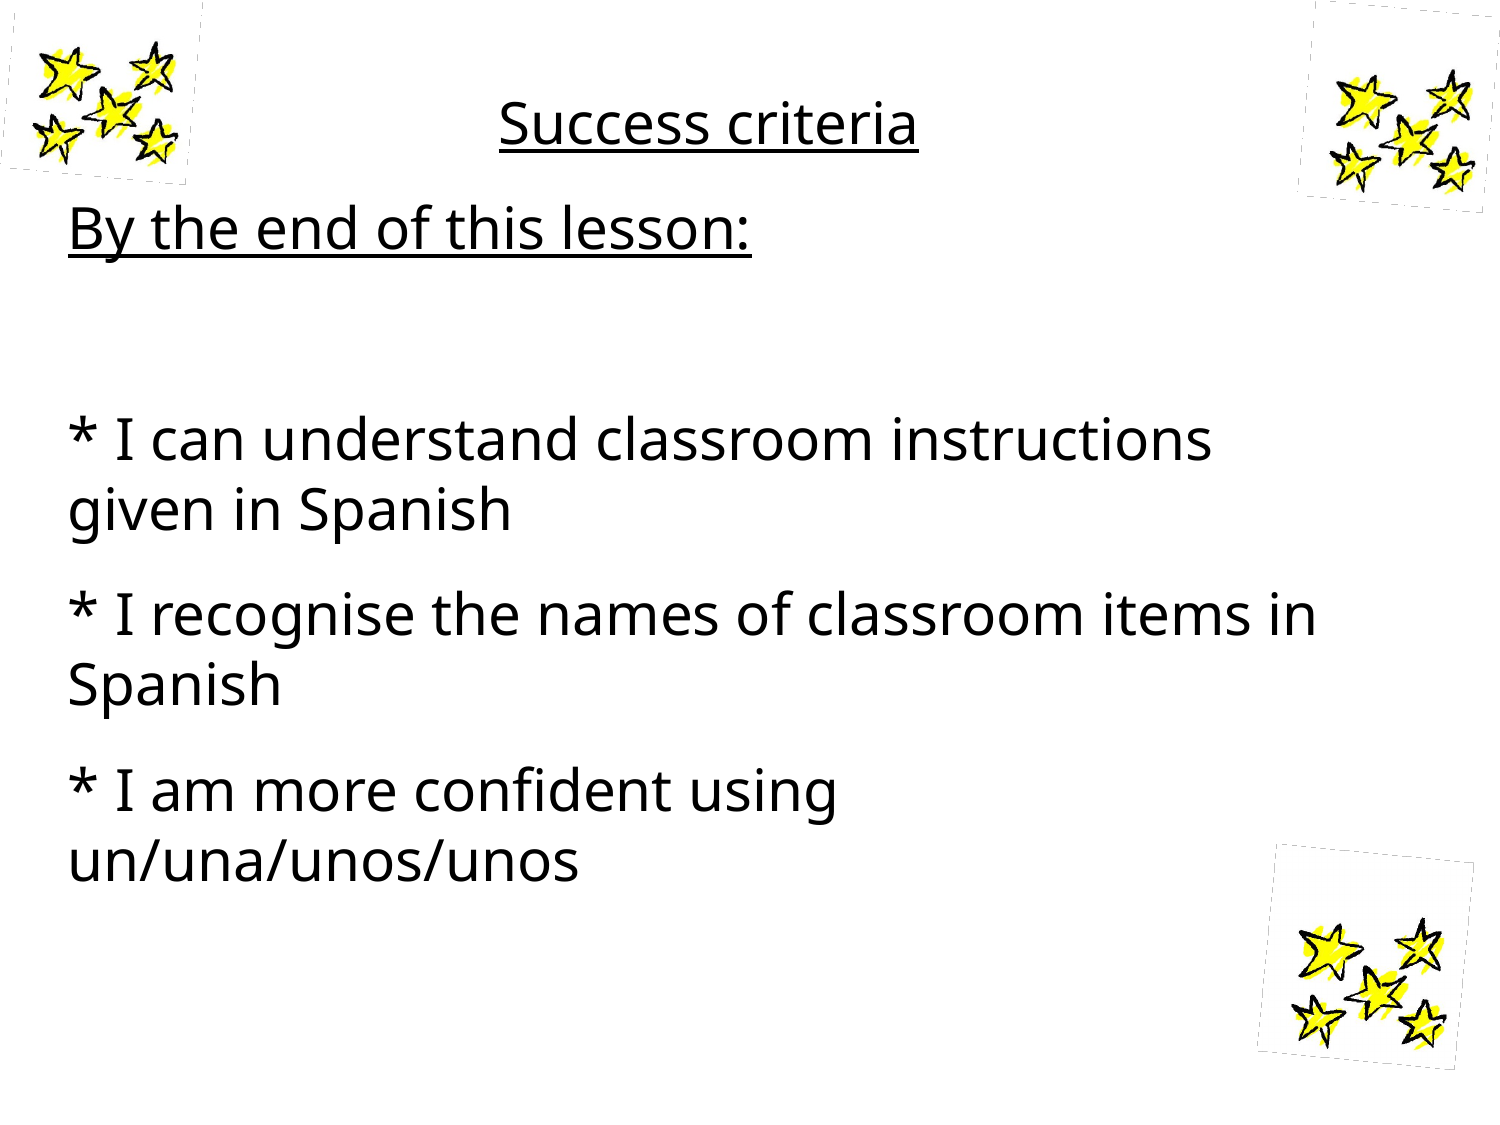

Success criteria
By the end of this lesson:
* I can understand classroom instructions given in Spanish
* I recognise the names of classroom items in Spanish
* I am more confident using un/una/unos/unos